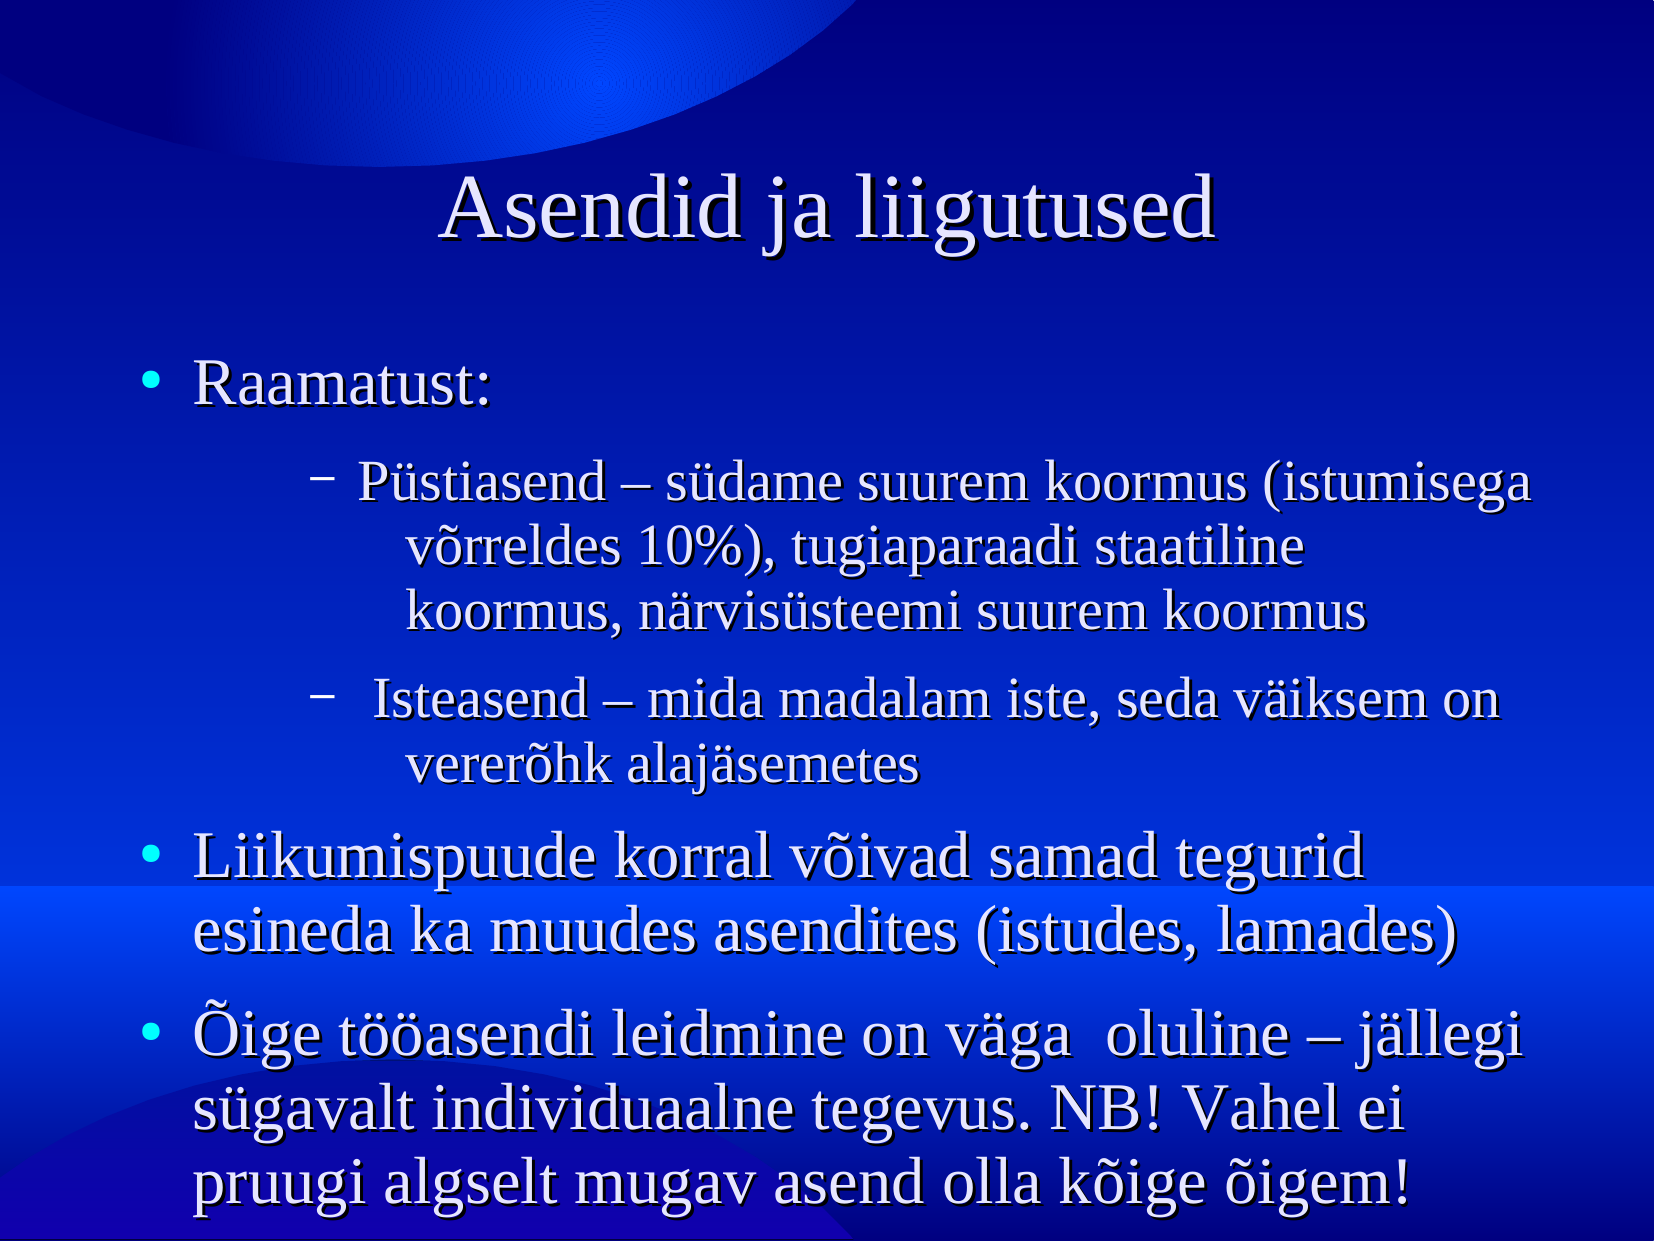

# Asendid ja liigutused
Raamatust:
Püstiasend – südame suurem koormus (istumisega võrreldes 10%), tugiaparaadi staatiline koormus, närvisüsteemi suurem koormus
 Isteasend – mida madalam iste, seda väiksem on vererõhk alajäsemetes
Liikumispuude korral võivad samad tegurid esineda ka muudes asendites (istudes, lamades)
Õige tööasendi leidmine on väga oluline – jällegi sügavalt individuaalne tegevus. NB! Vahel ei pruugi algselt mugav asend olla kõige õigem!